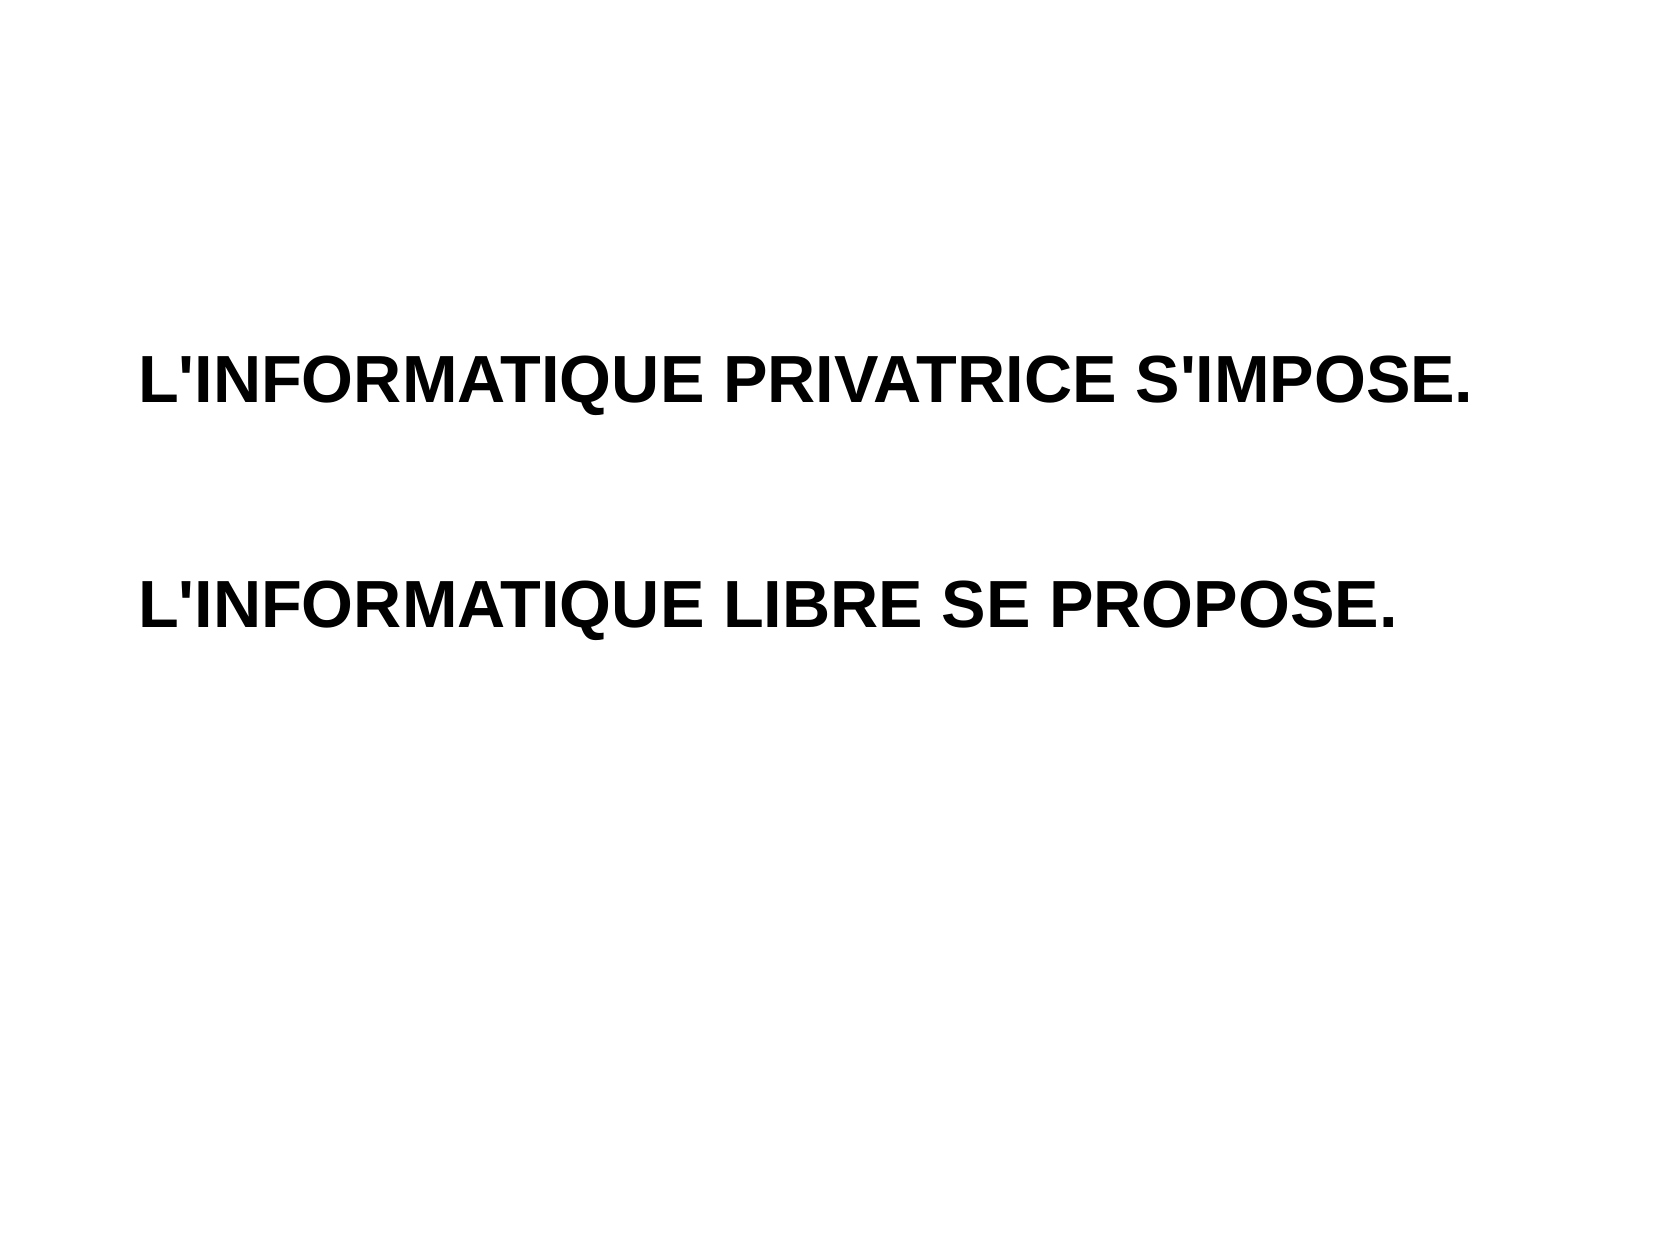

# L'INFORMATIQUE PRIVATRICE S'IMPOSE.
 L'INFORMATIQUE LIBRE SE PROPOSE.